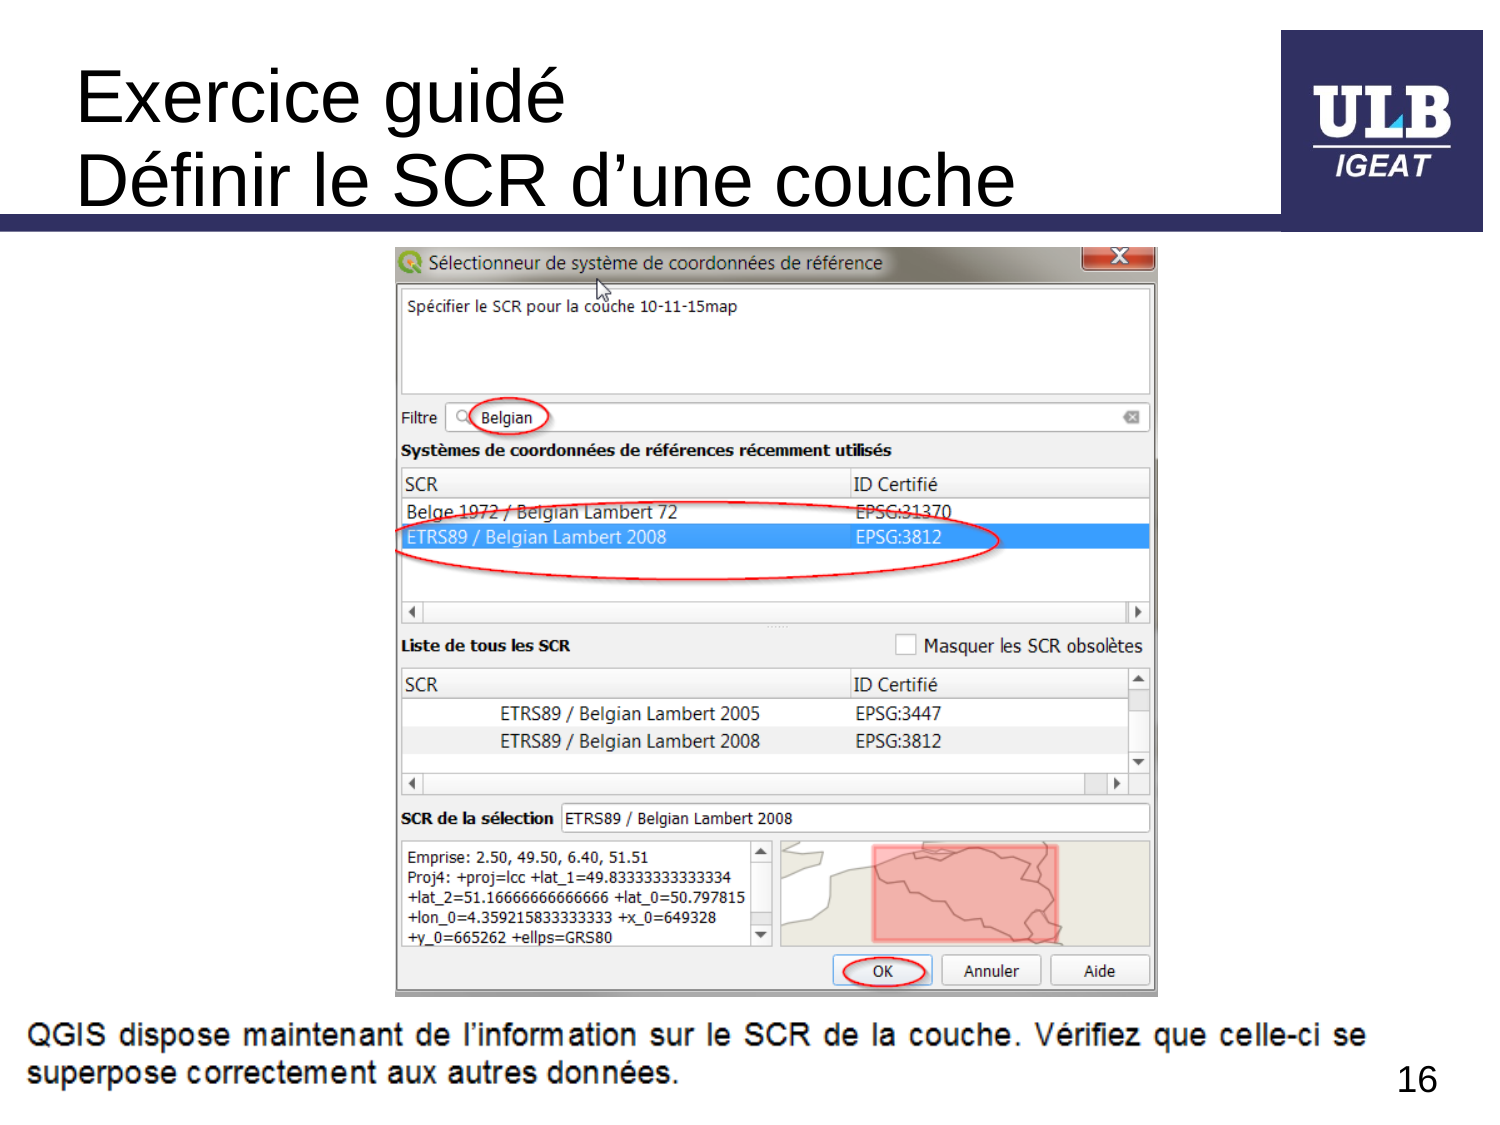

# Exercice guidé Définir le SCR d’une couche